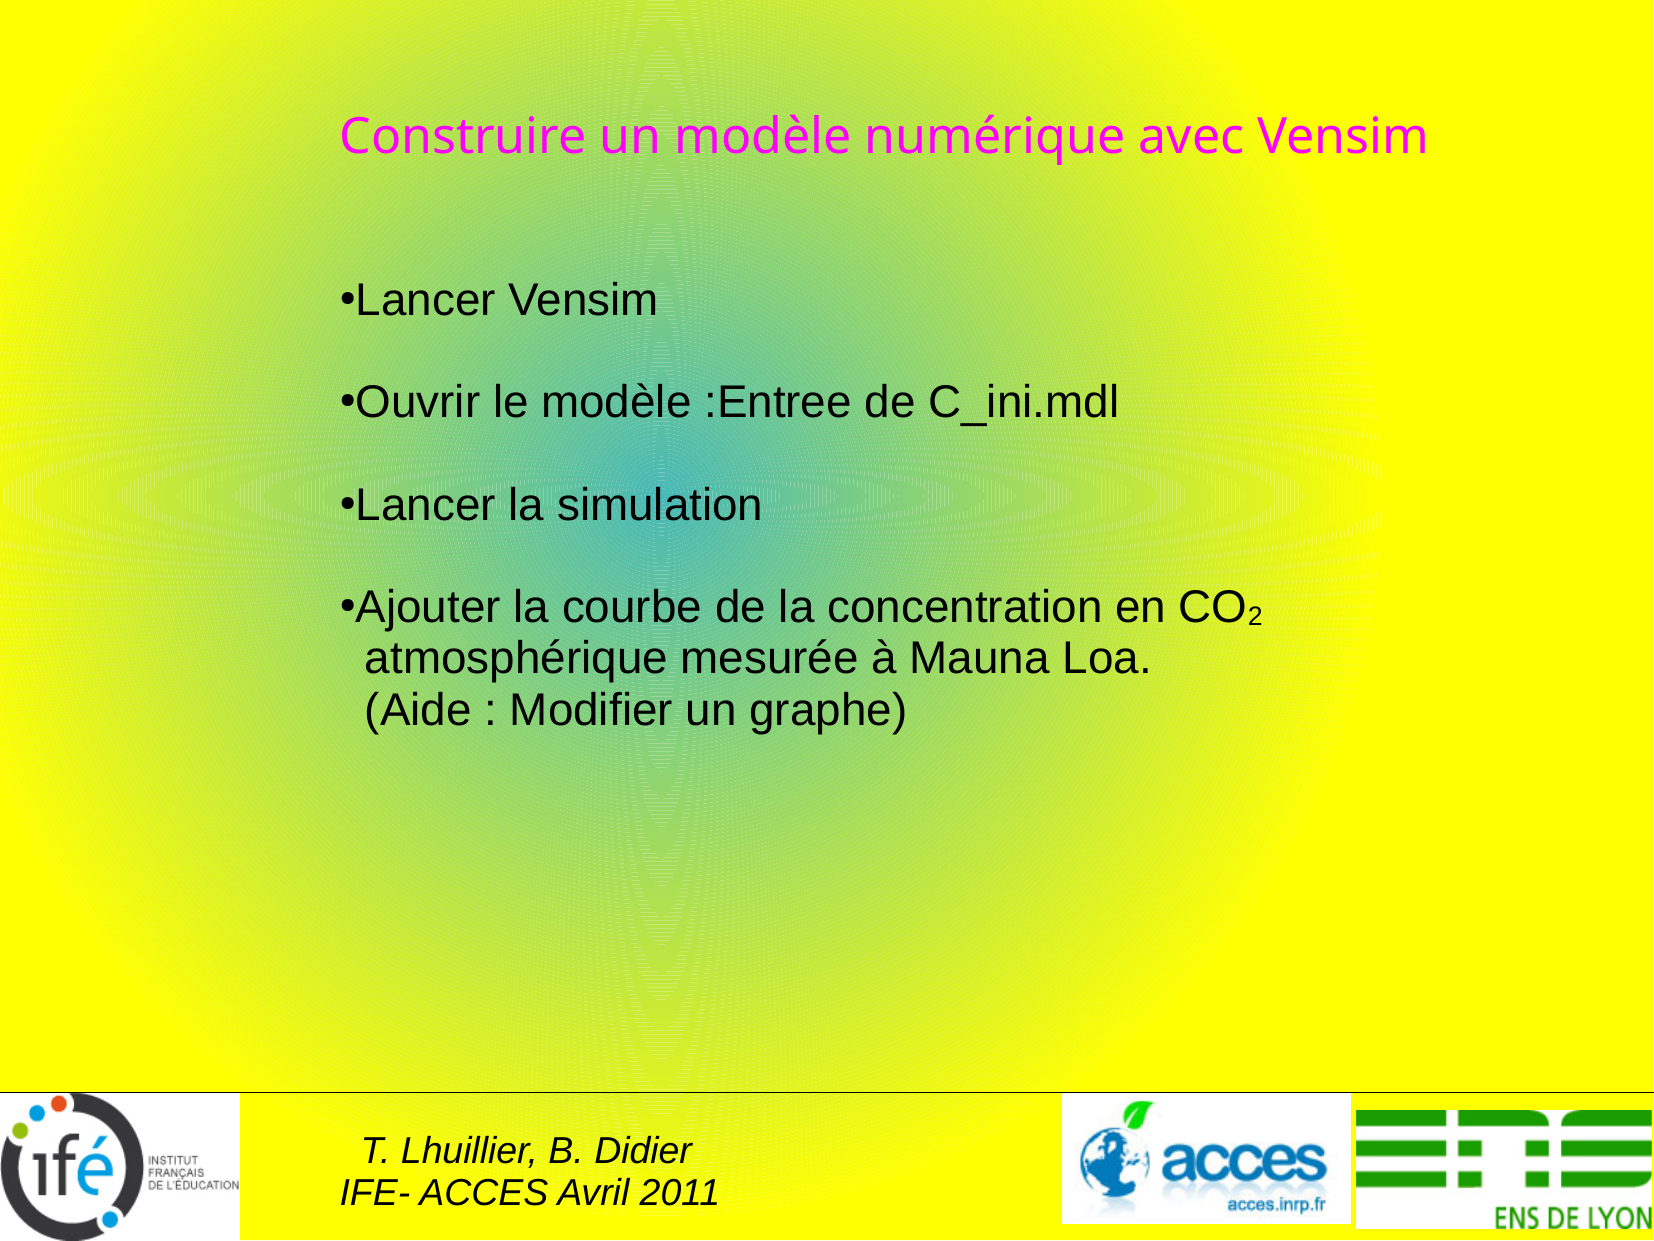

Construire un modèle numérique avec Vensim
Lancer Vensim
Ouvrir le modèle :Entree de C_ini.mdl
Lancer la simulation
Ajouter la courbe de la concentration en CO2
 atmosphérique mesurée à Mauna Loa.
 (Aide : Modifier un graphe)
 T. Lhuillier, B. Didier
IFE- ACCES Avril 2011